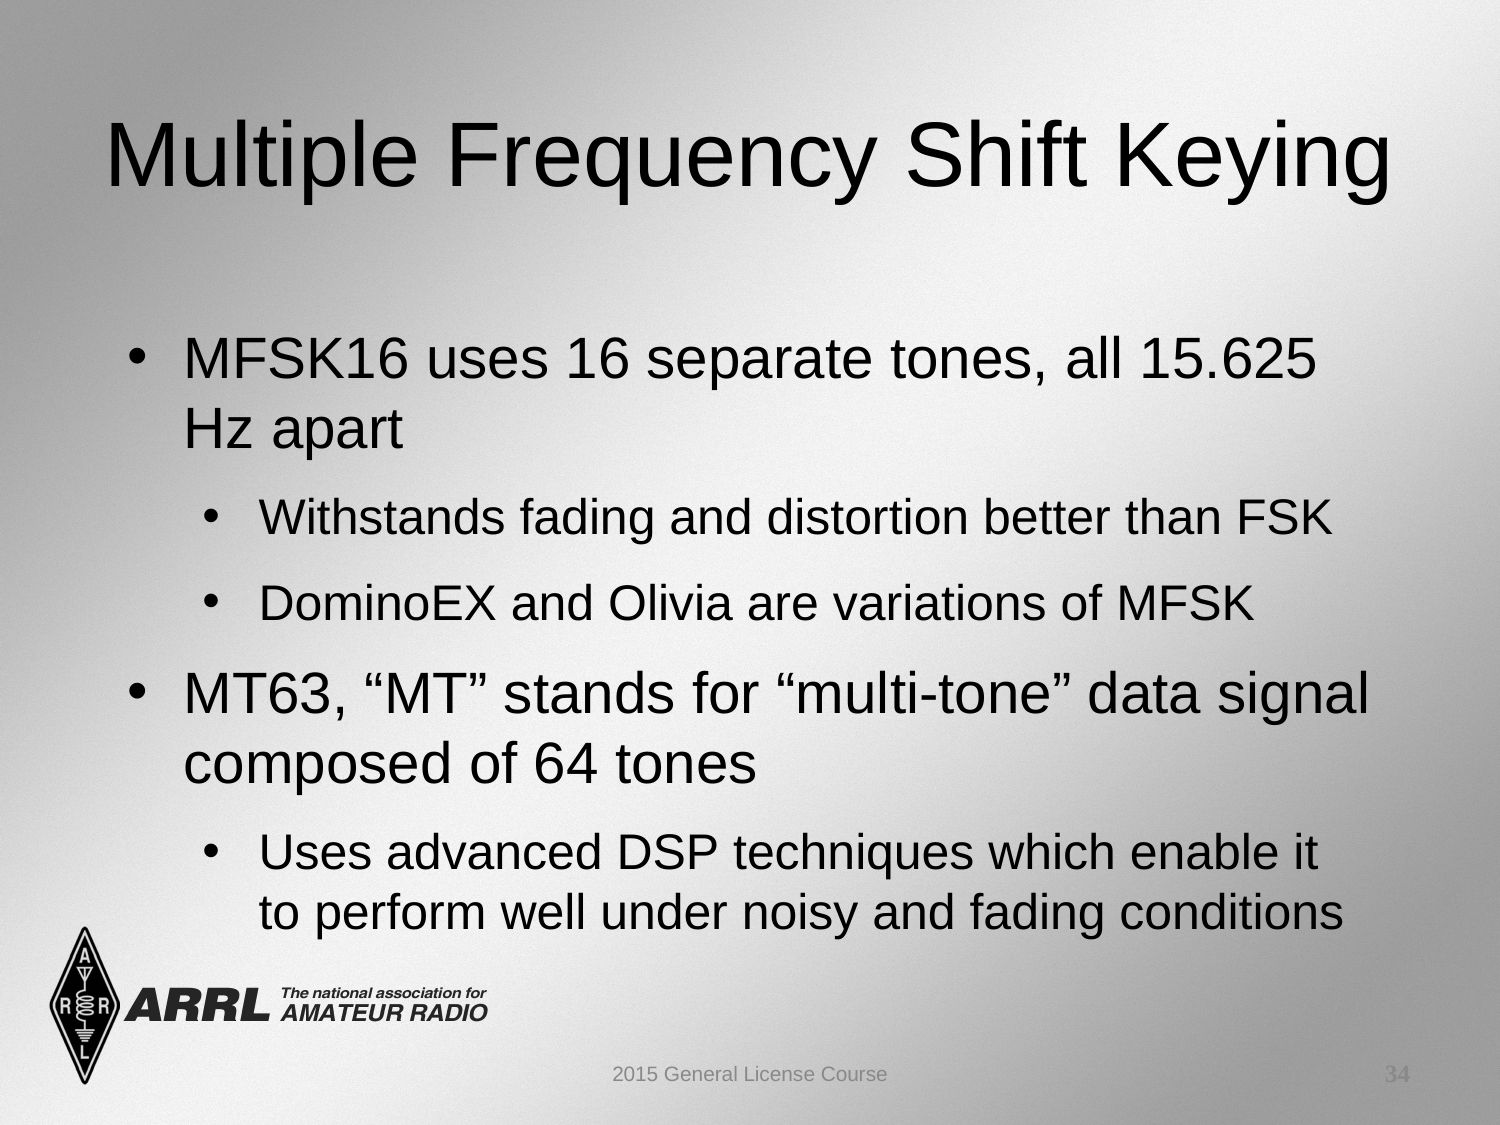

Multiple Frequency Shift Keying
MFSK16 uses 16 separate tones, all 15.625 Hz apart
Withstands fading and distortion better than FSK
DominoEX and Olivia are variations of MFSK
MT63, “MT” stands for “multi-tone” data signal composed of 64 tones
Uses advanced DSP techniques which enable it to perform well under noisy and fading conditions
2015 General License Course